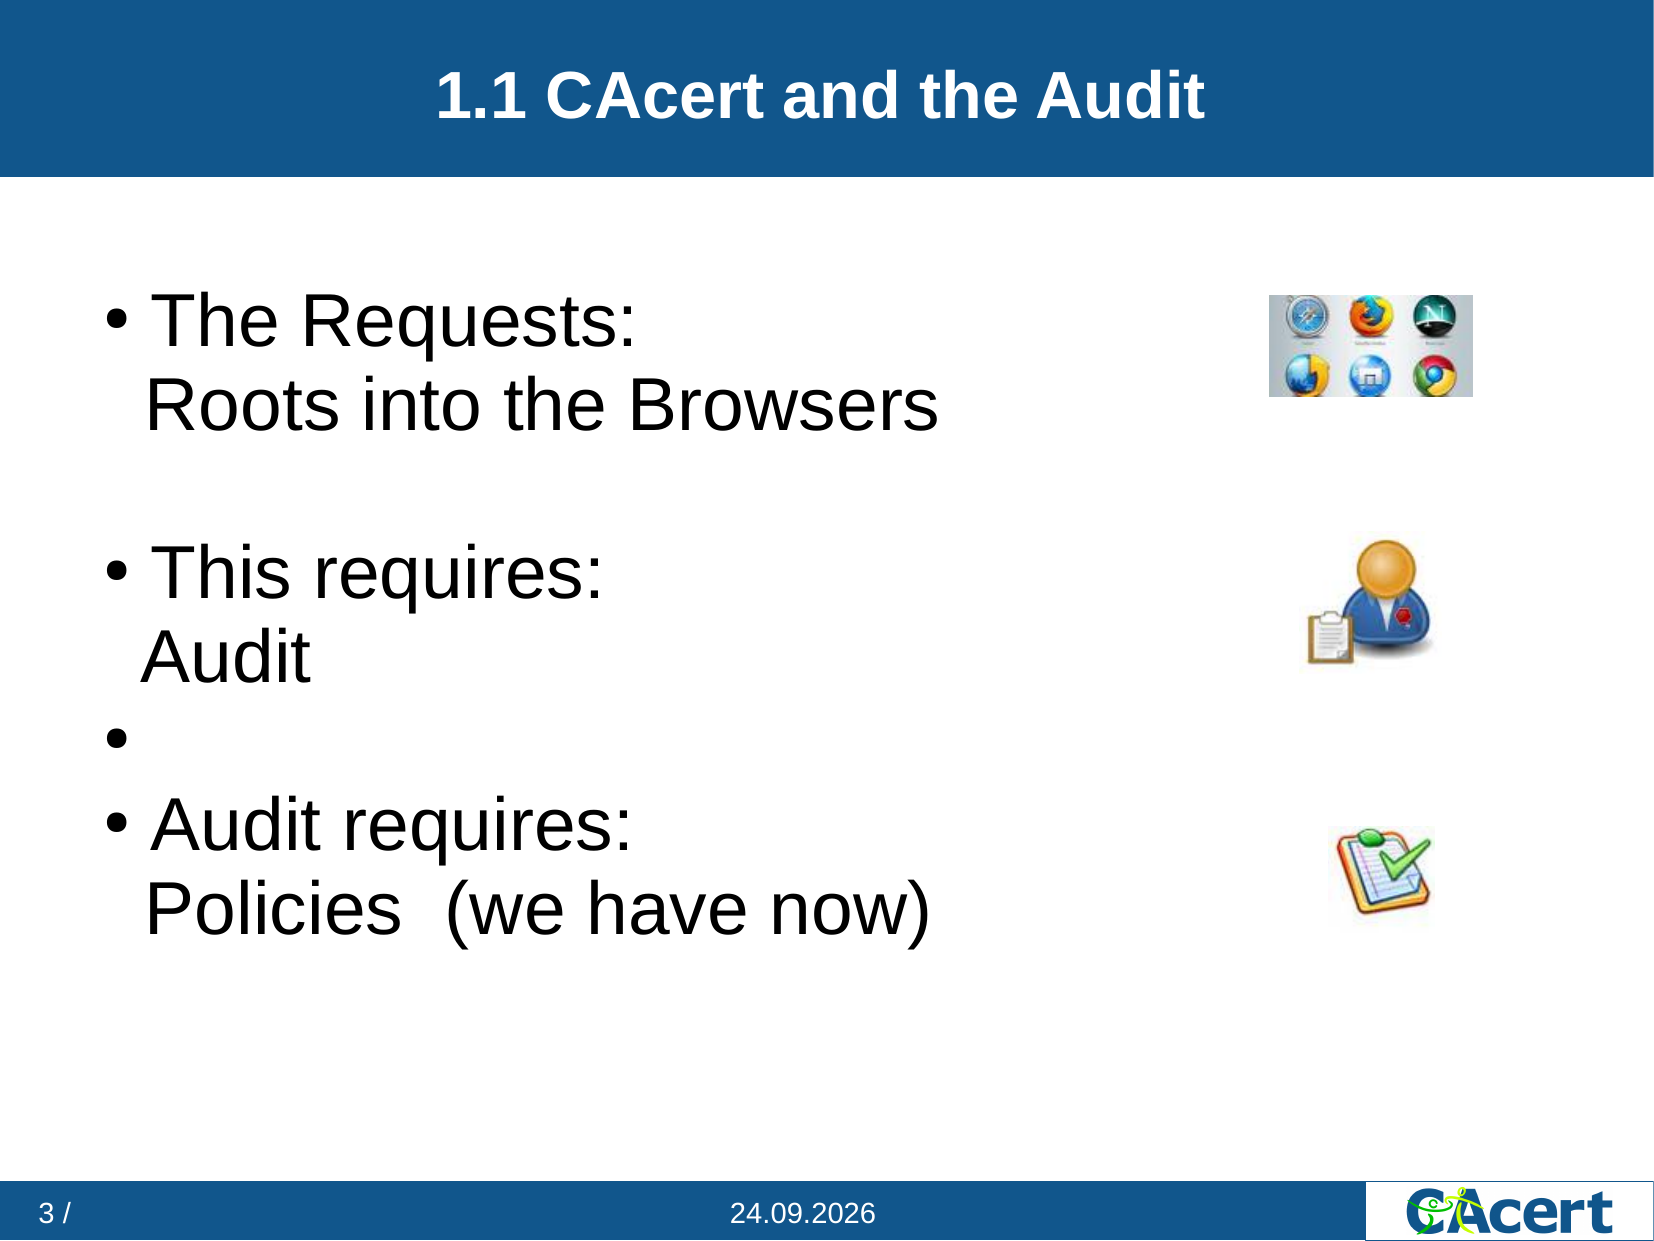

# 1.1 CAcert and the Audit
 The Requests:
 Roots into the Browsers
 This requires:
 Audit
 Audit requires:
 Policies (we have now)